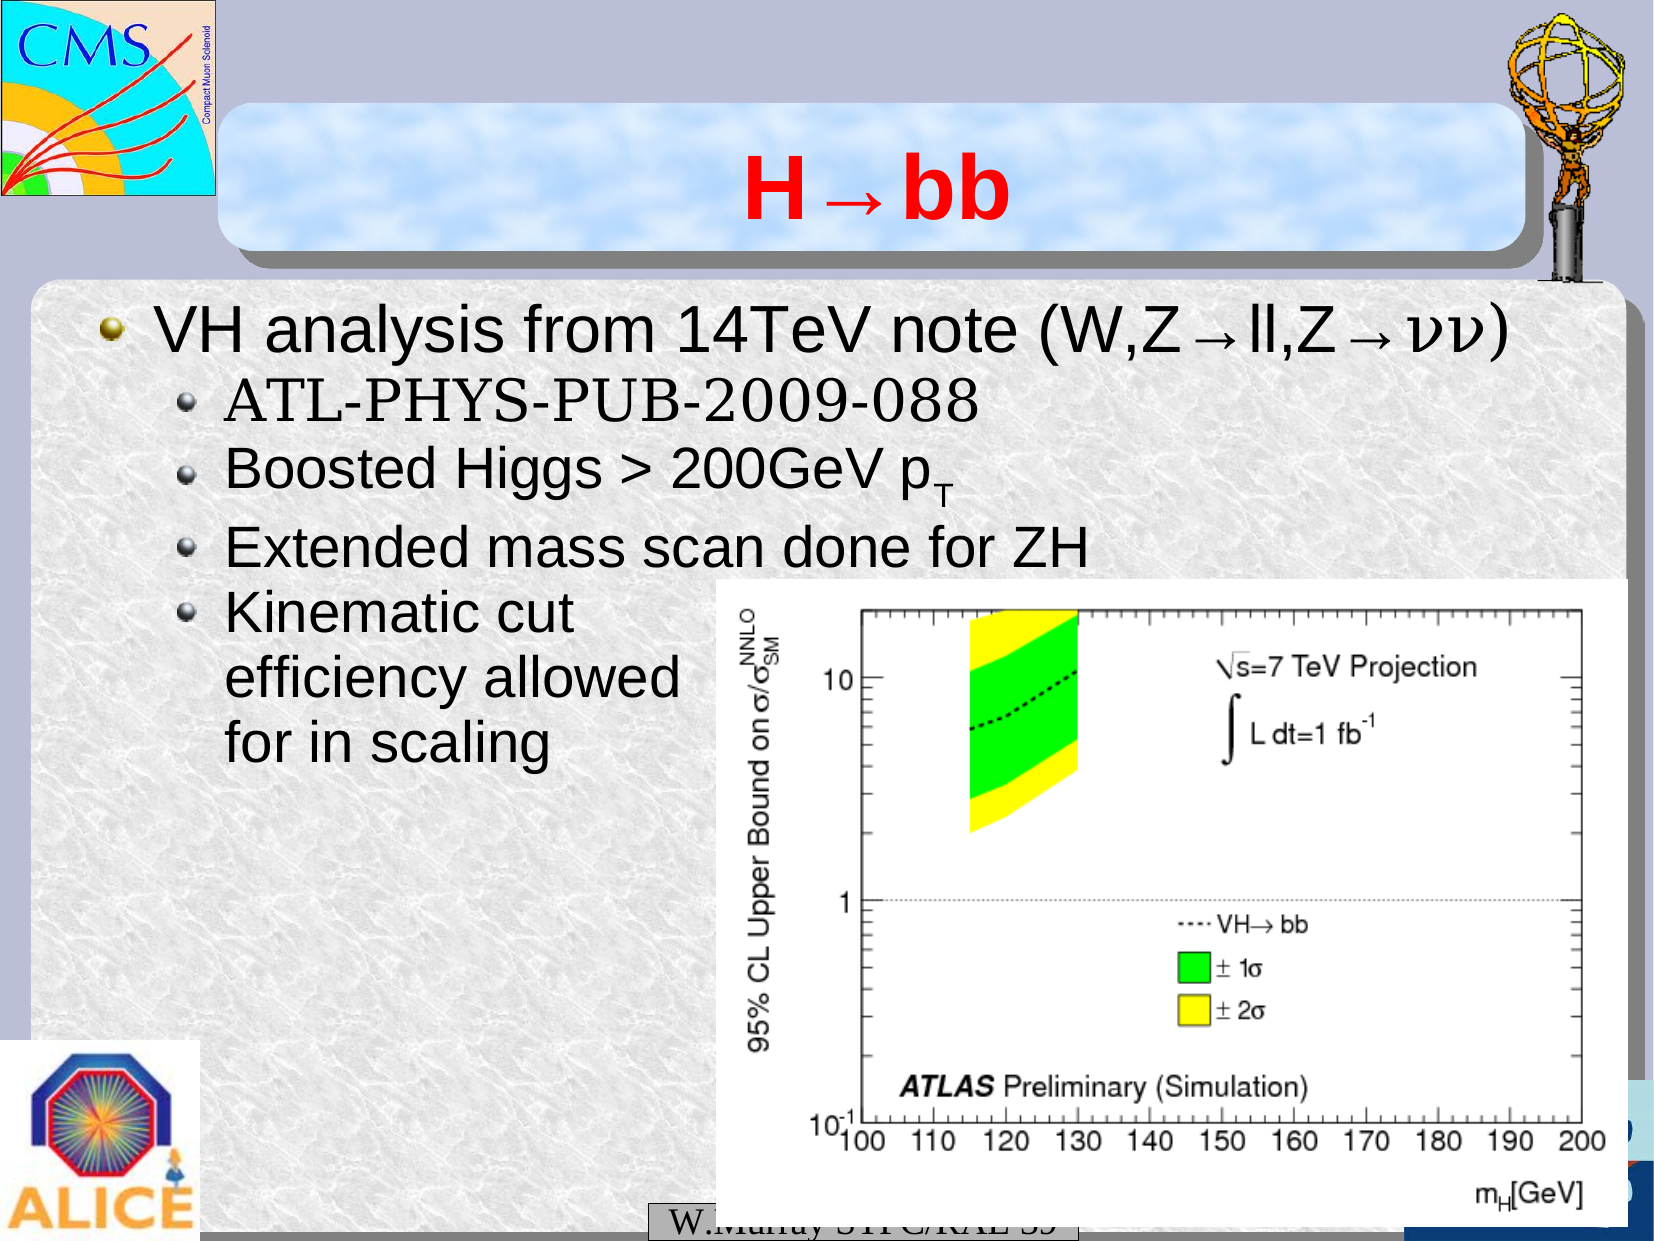

# H→bb
VH analysis from 14TeV note (W,Z→ll,Z→νν)
ATL-PHYS-PUB-2009-088
Boosted Higgs > 200GeV pT
Extended mass scan done for ZH
Kinematic cut
efficiency allowed
for in scaling